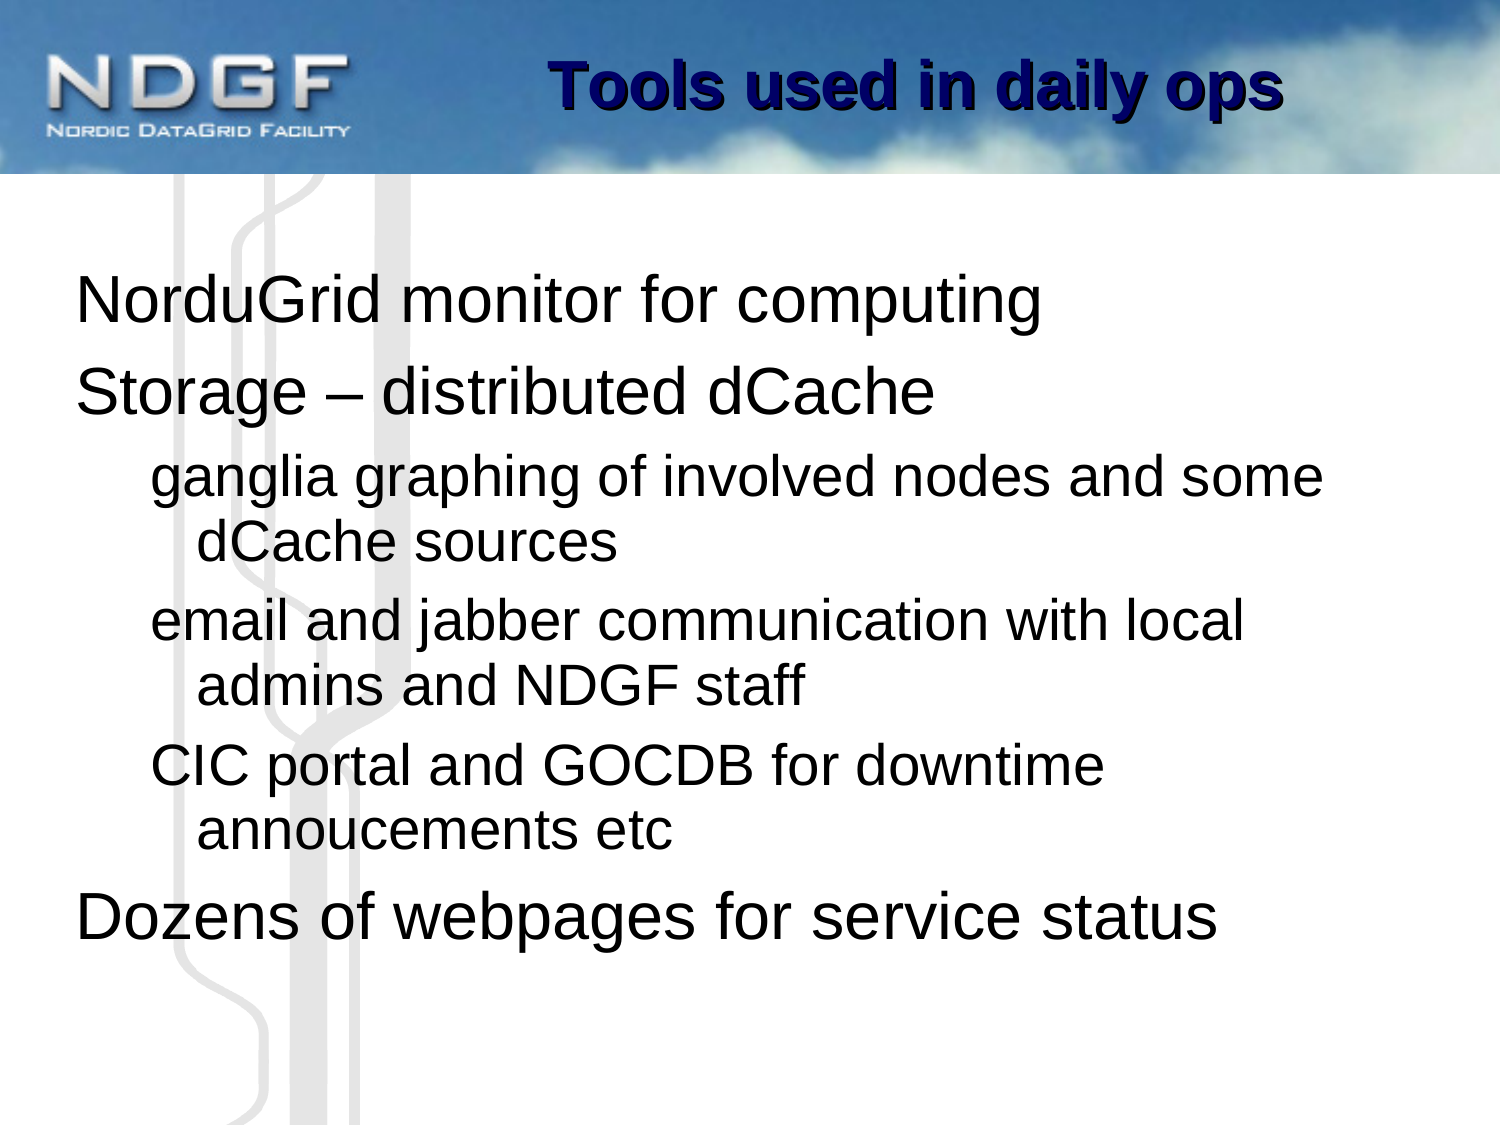

# Tools used in daily ops
NorduGrid monitor for computing
Storage – distributed dCache
ganglia graphing of involved nodes and some dCache sources
email and jabber communication with local admins and NDGF staff
CIC portal and GOCDB for downtime annoucements etc
Dozens of webpages for service status